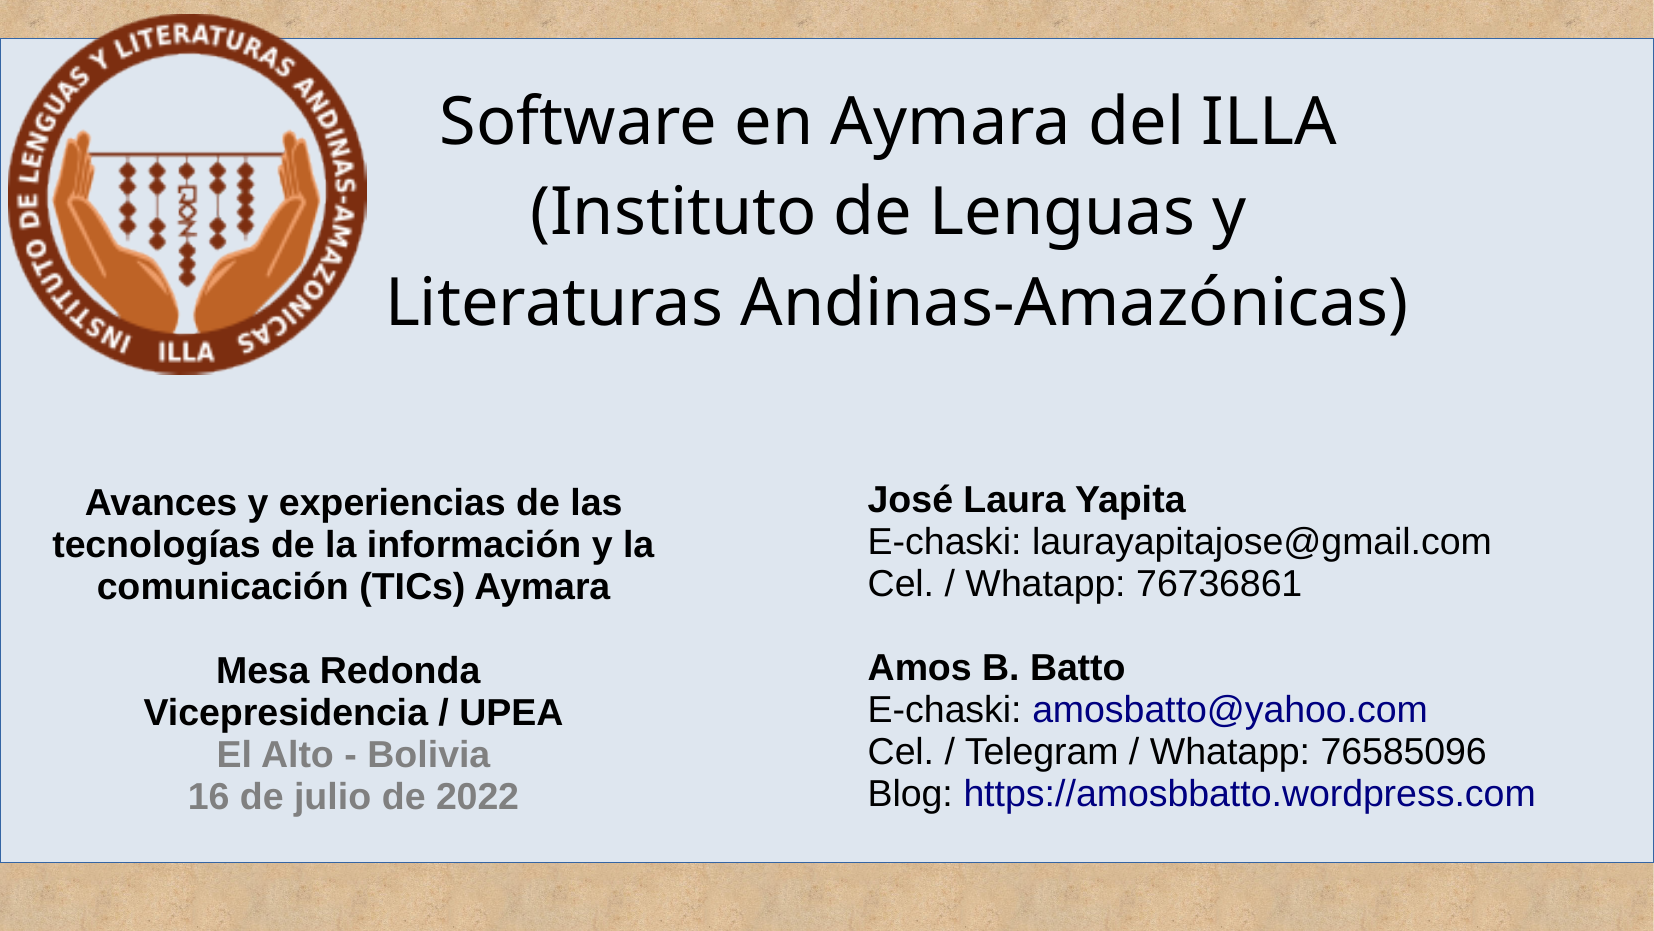

#
Software en Aymara del ILLA
(Instituto de Lenguas y
 Literaturas Andinas-Amazónicas)
José Laura Yapita
E-chaski: laurayapitajose@gmail.com
Cel. / Whatapp: 76736861
Amos B. Batto
E-chaski: amosbatto@yahoo.com
Cel. / Telegram / Whatapp: 76585096
Blog: https://amosbbatto.wordpress.com
Avances y experiencias de las tecnologías de la información y la comunicación (TICs) Aymara
Mesa Redonda
Vicepresidencia / UPEA
El Alto - Bolivia
16 de julio de 2022